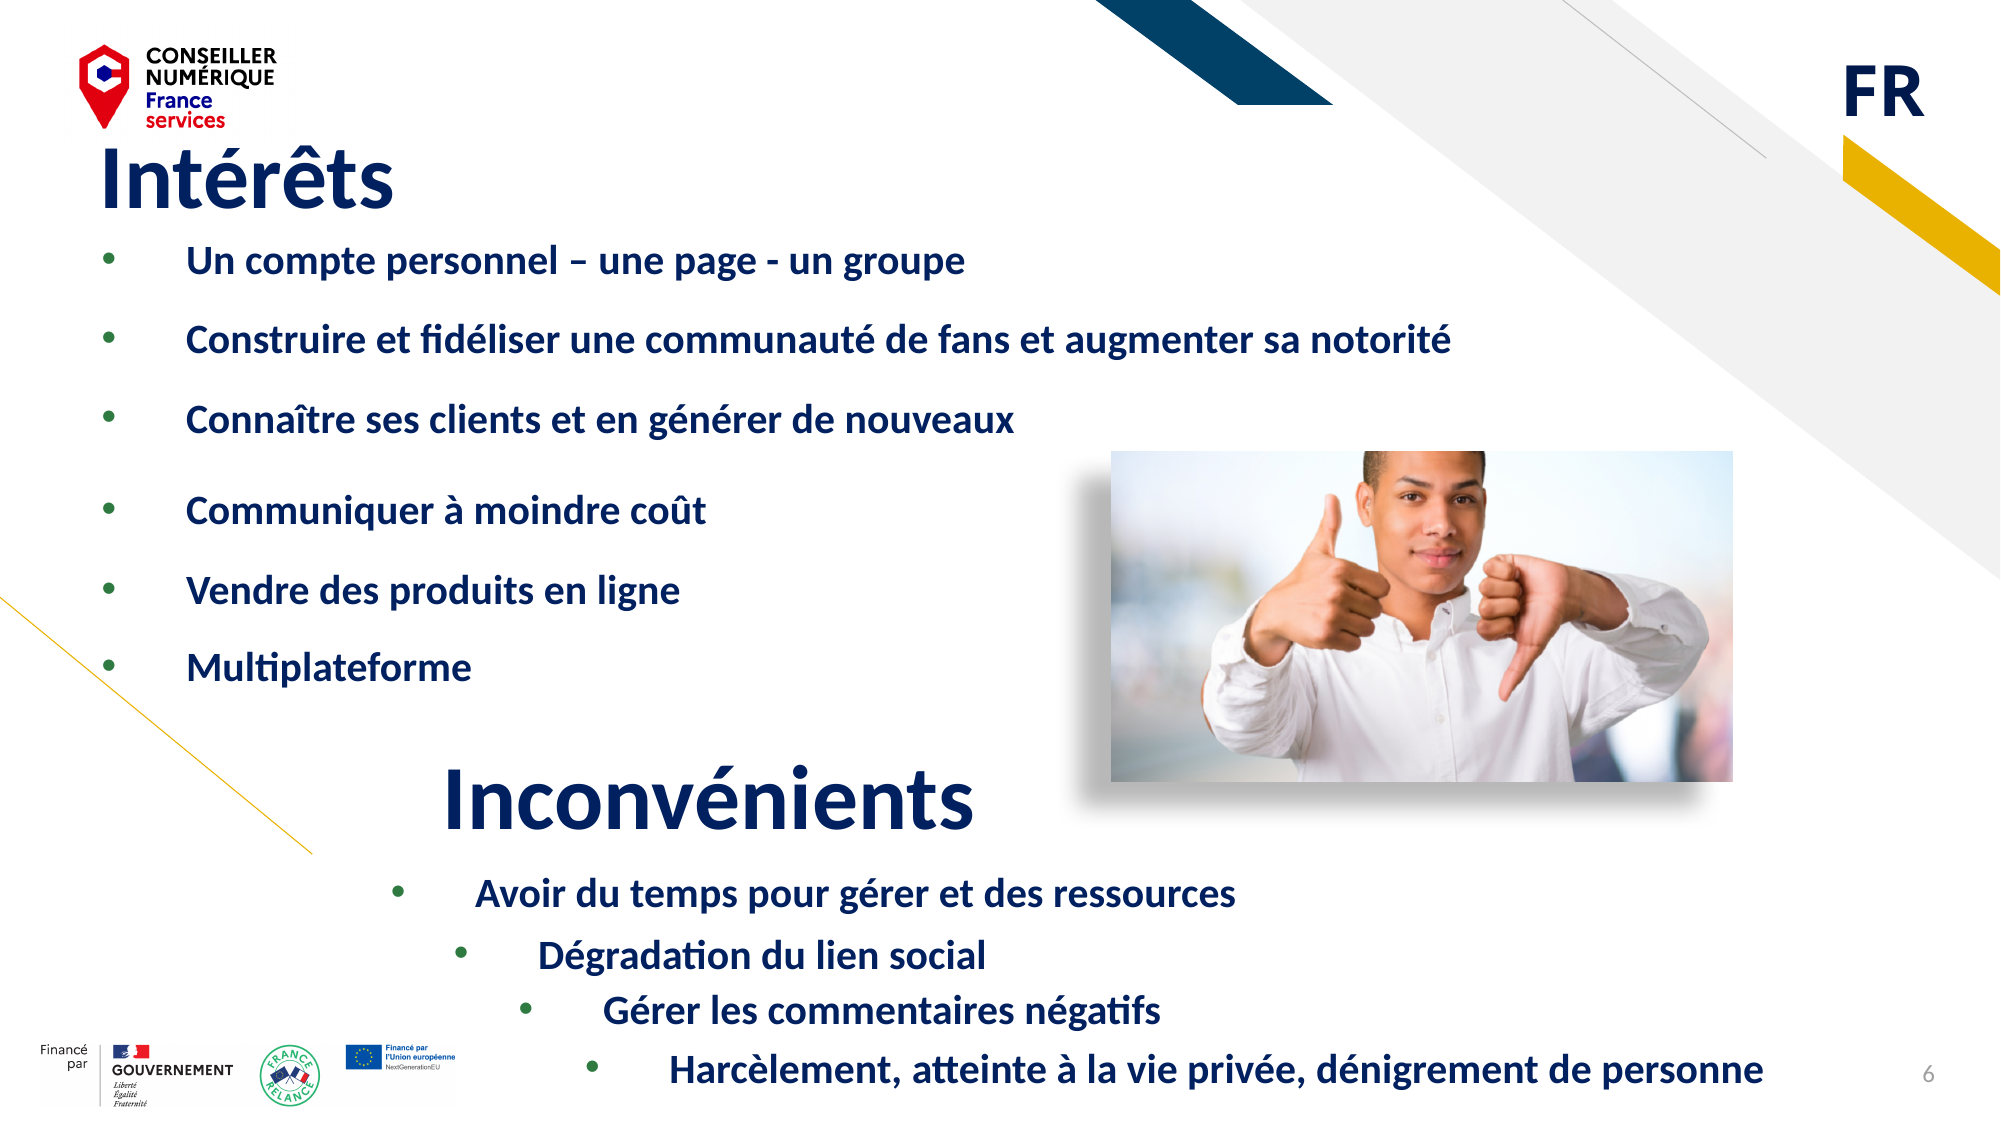

# Intérêts
Un compte personnel – une page - un groupe
Construire et fidéliser une communauté de fans et augmenter sa notorité
Connaître ses clients et en générer de nouveaux
Communiquer à moindre coût
Vendre des produits en ligne
Multiplateforme
Inconvénients
Avoir du temps pour gérer et des ressources
Dégradation du lien social
Gérer les commentaires négatifs
Harcèlement, atteinte à la vie privée, dénigrement de personne